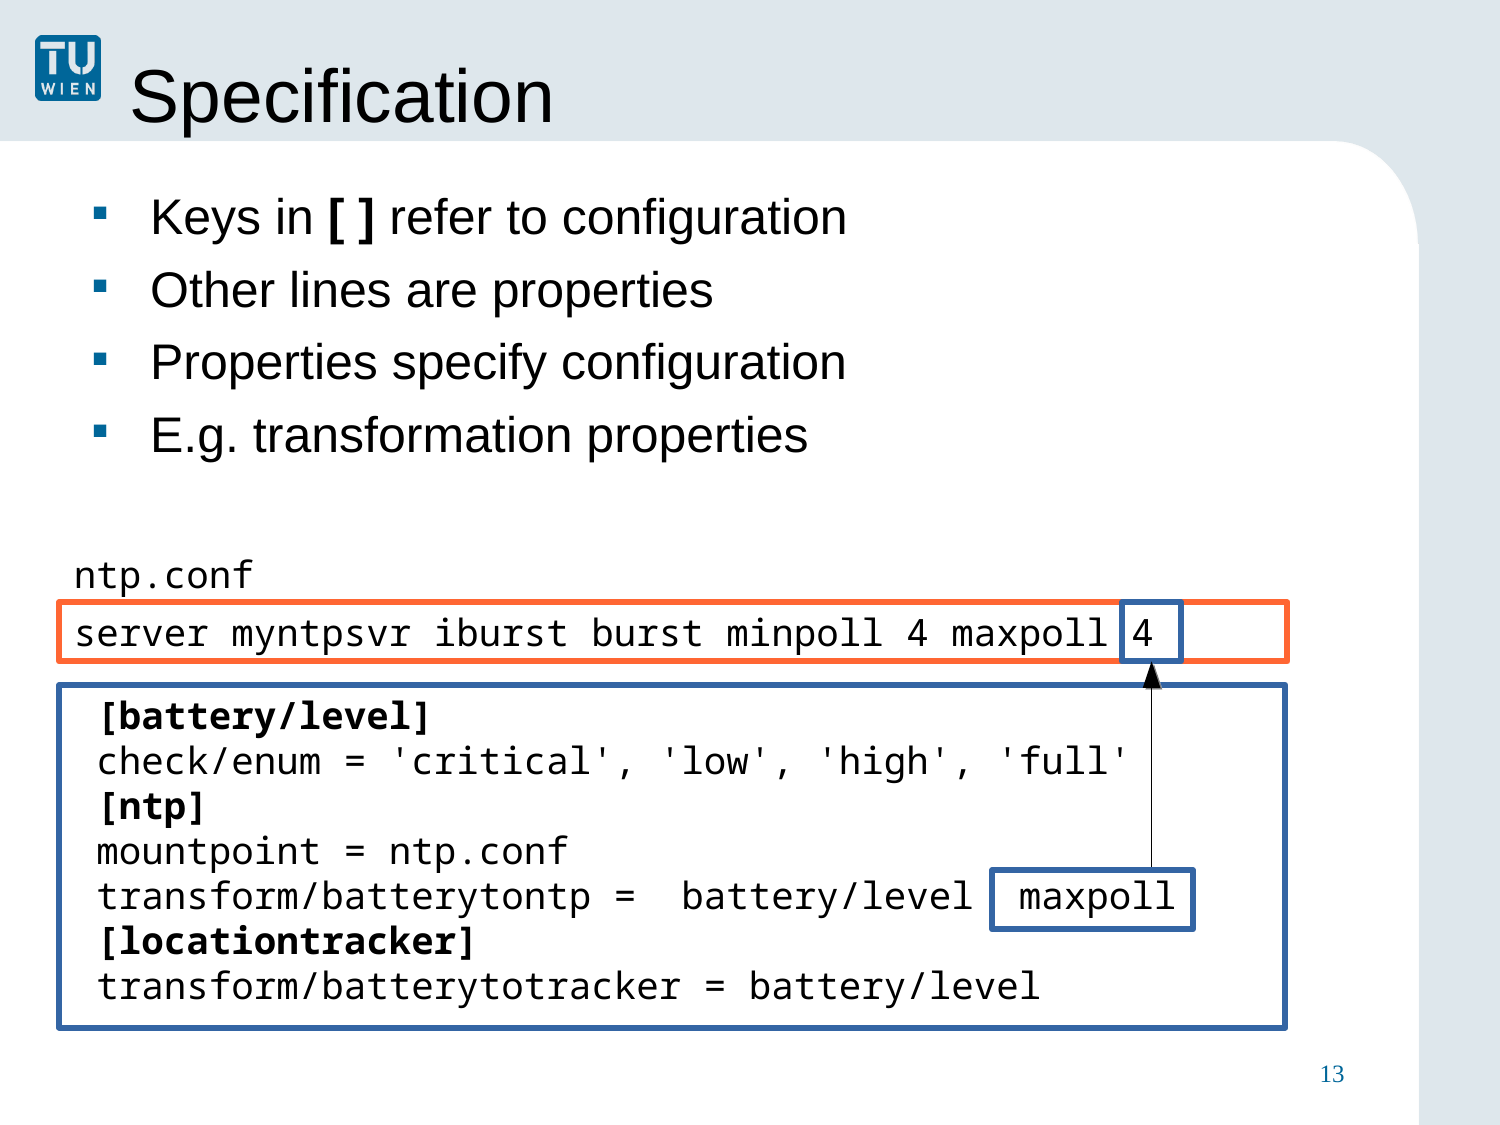

# Specification
Keys in [ ] refer to configuration
Other lines are properties
Properties specify configuration
E.g. transformation properties
ntp.conf
server myntpsvr iburst burst minpoll 4 maxpoll 4
 [battery/level]
 check/enum = 'critical', 'low', 'high', 'full'
 [ntp]
 mountpoint = ntp.conf
 transform/batterytontp = battery/level maxpoll
 [locationtracker]
 transform/batterytotracker = battery/level
13